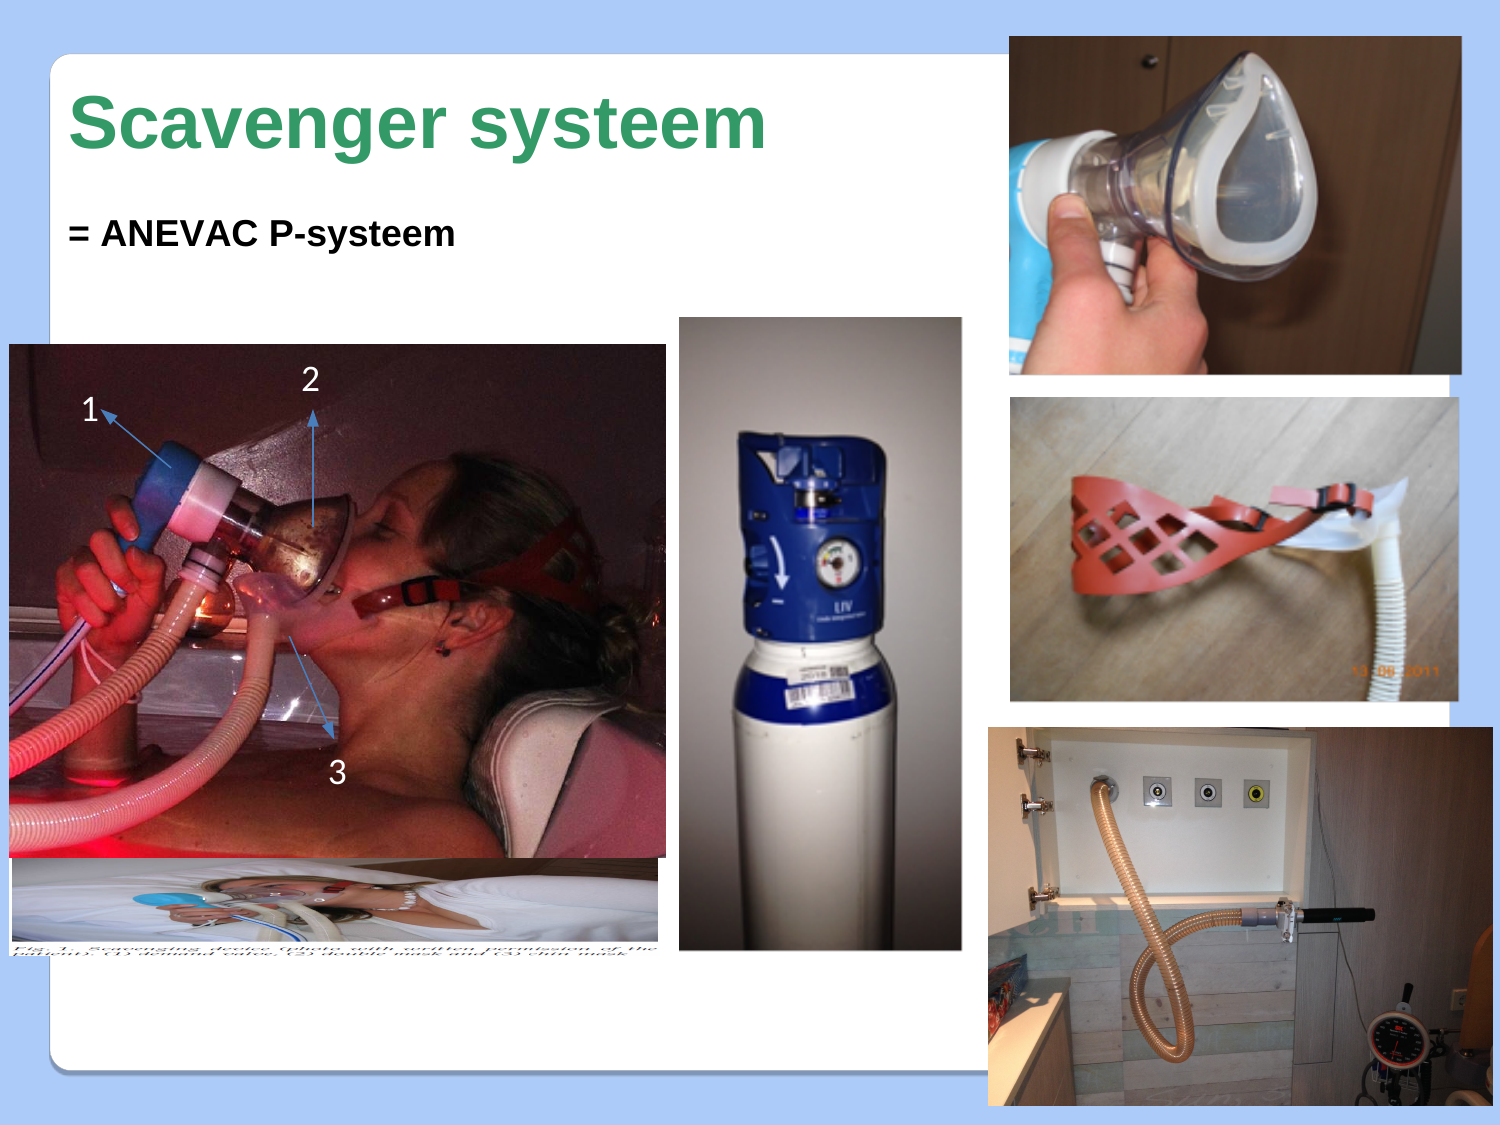

Scavenger systeem
= ANEVAC P-systeem
2
1
3